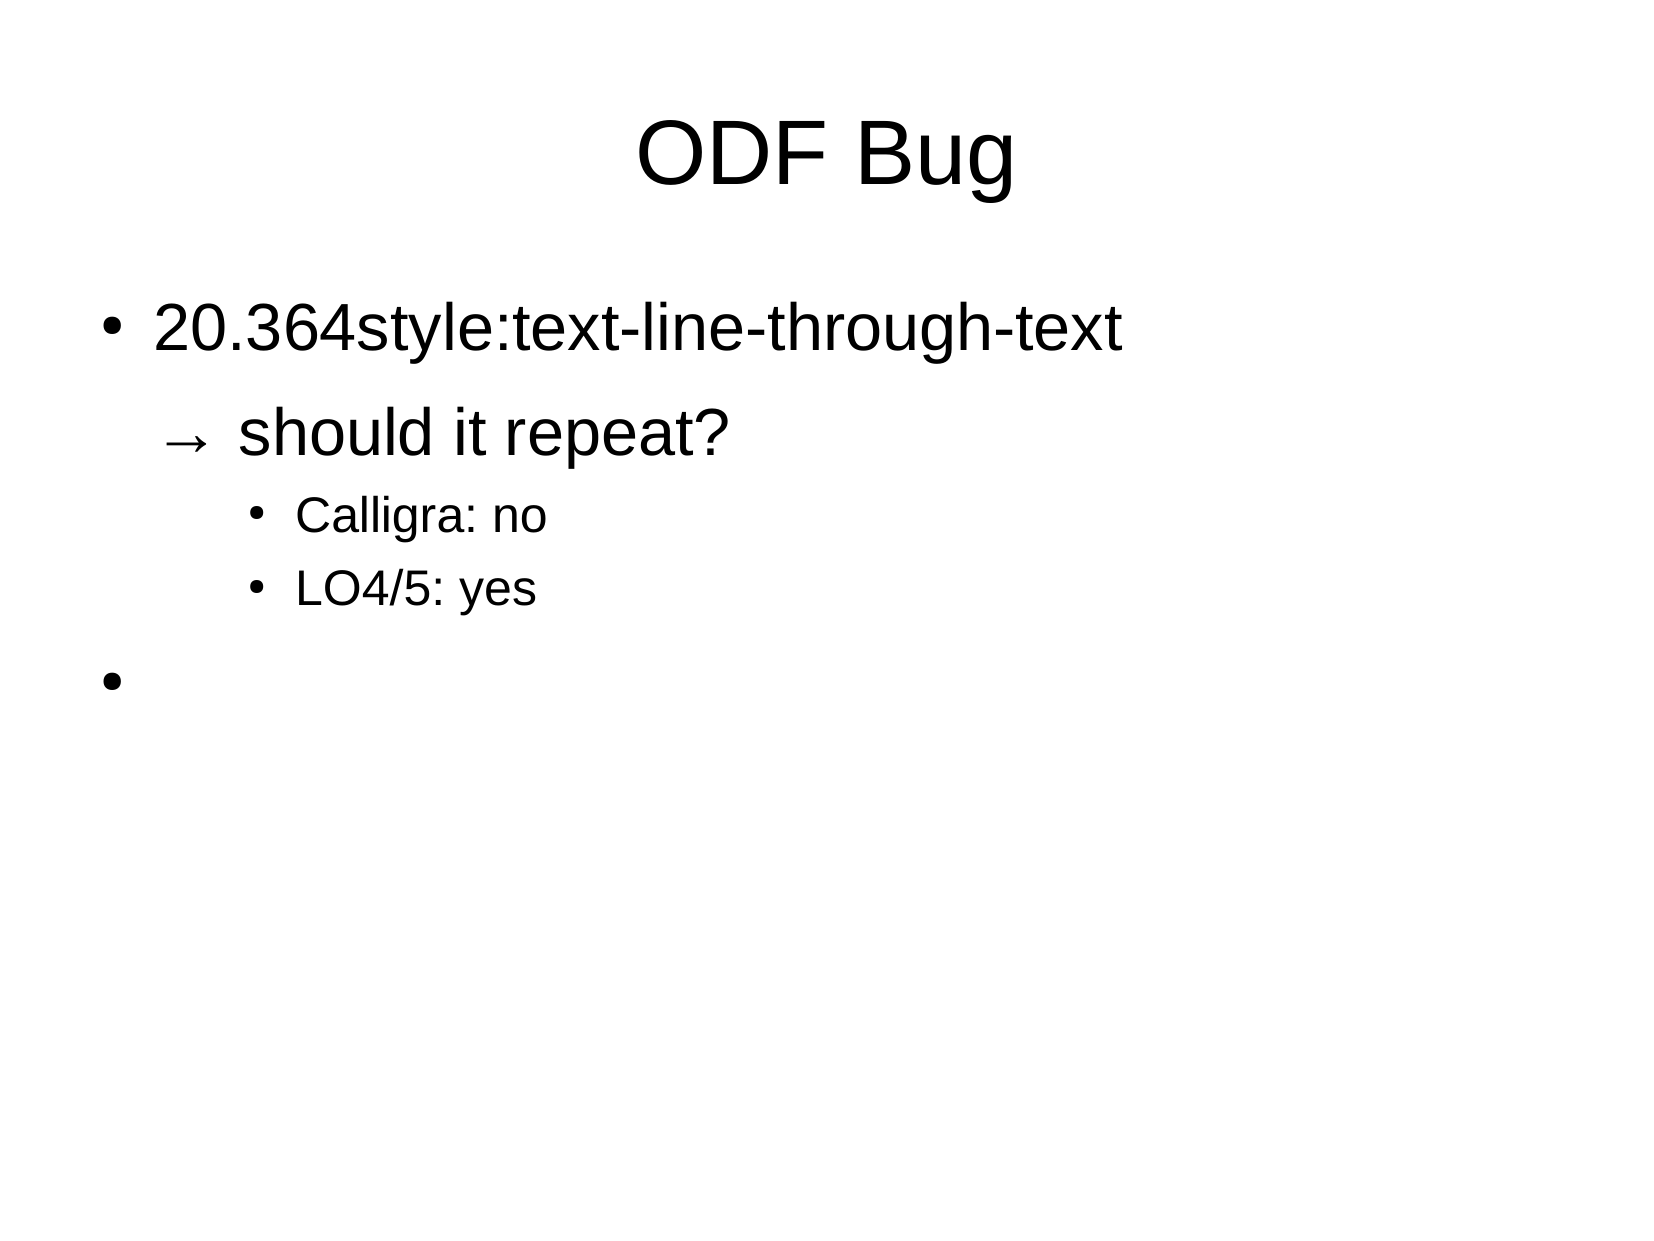

# ODF Bug
20.364style:text-line-through-text
→ should it repeat?
Calligra: no
LO4/5: yes